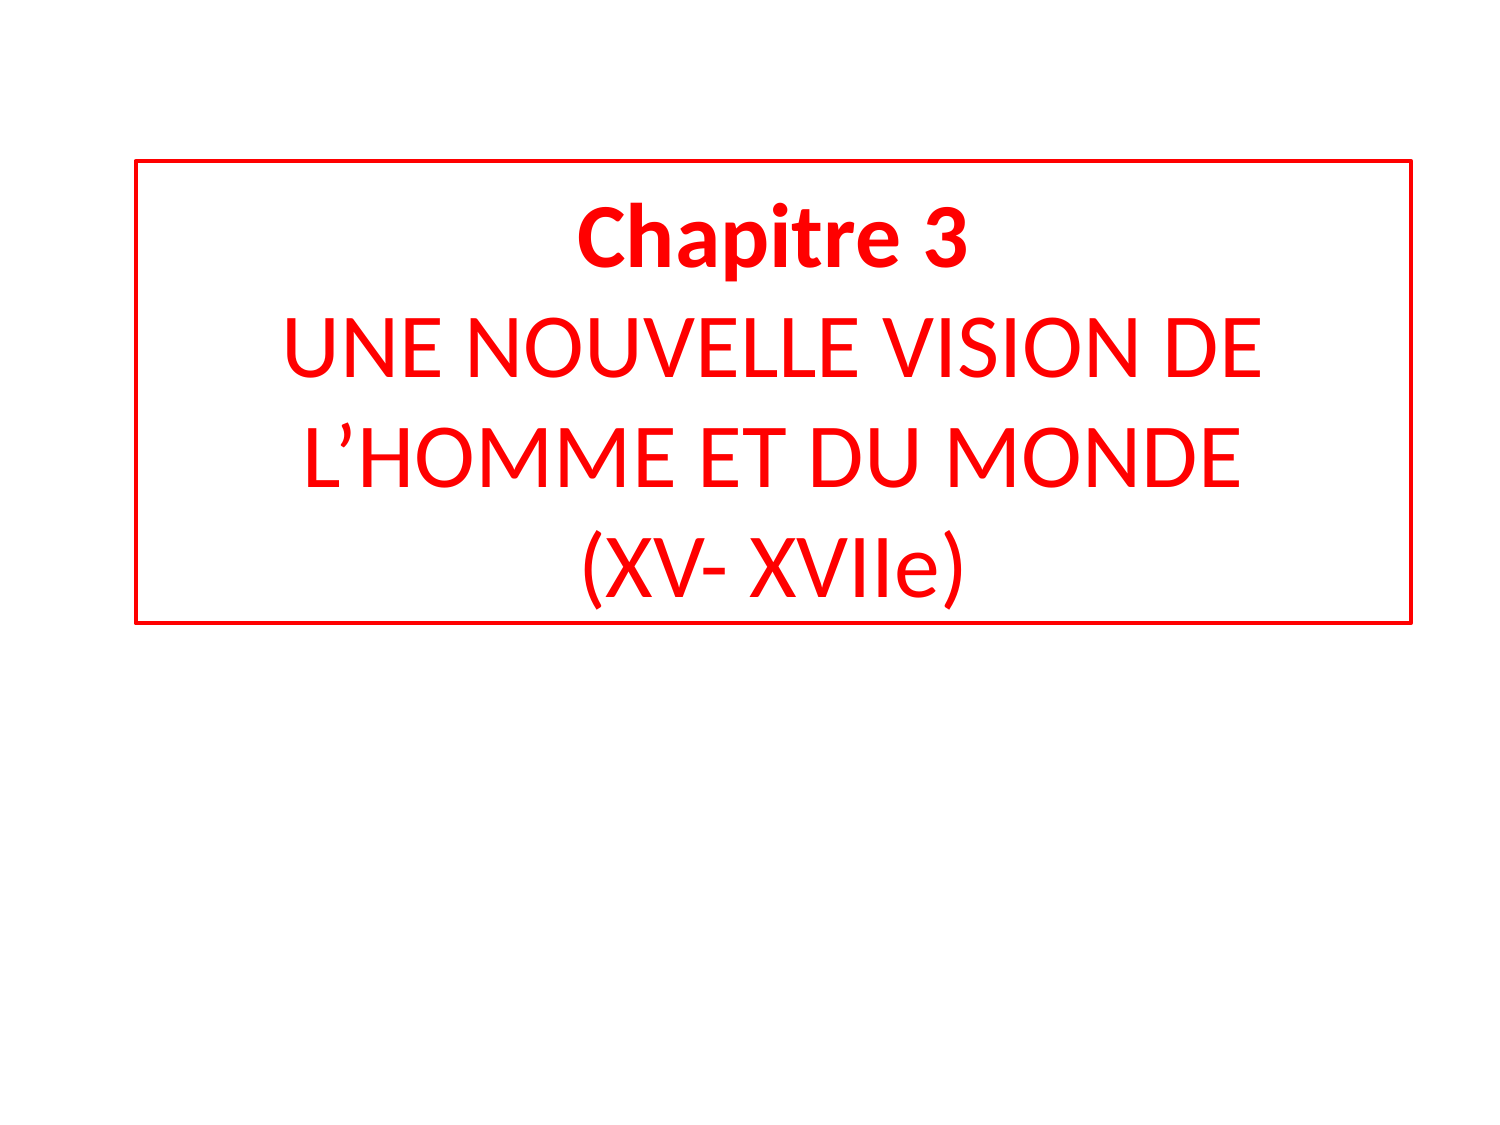

# Chapitre 3 UNE NOUVELLE VISION DE L’HOMME ET DU MONDE (XV- XVIIe)